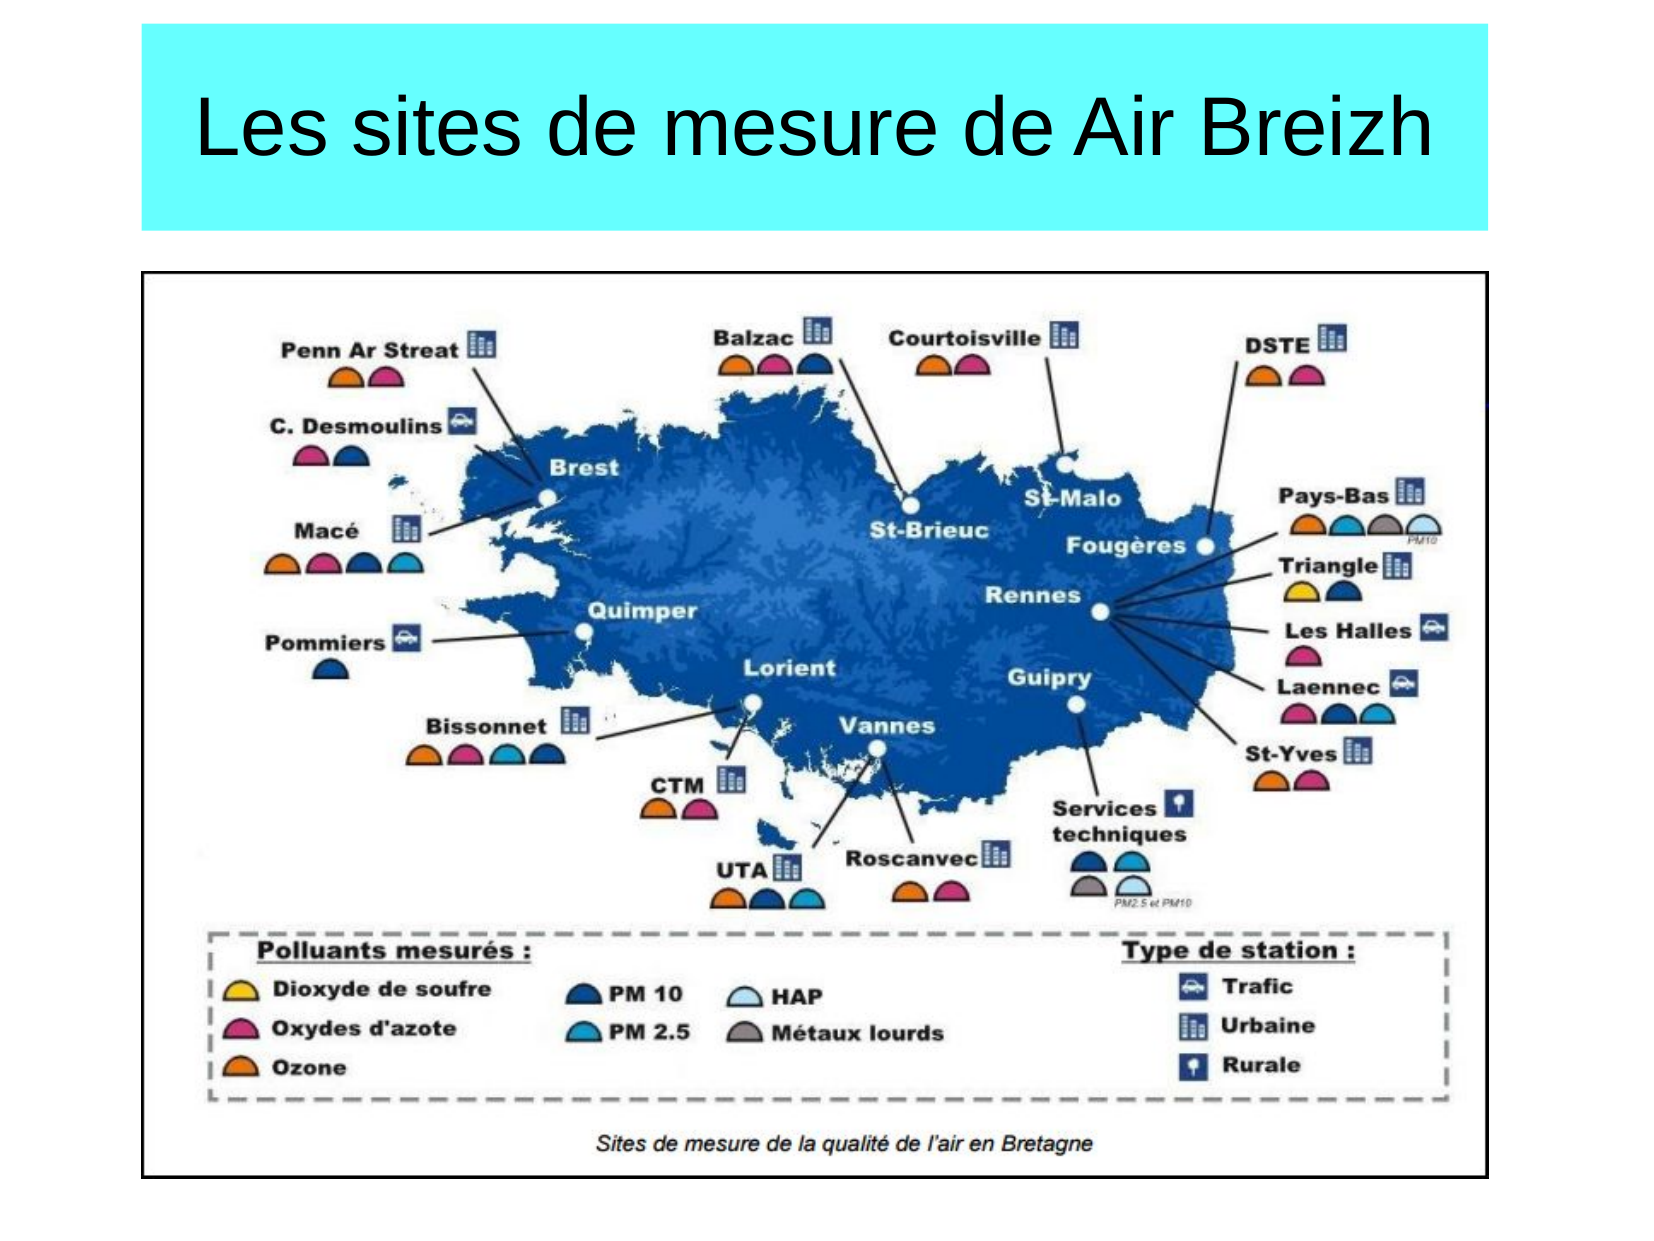

# Les sites de mesure de Air Breizh